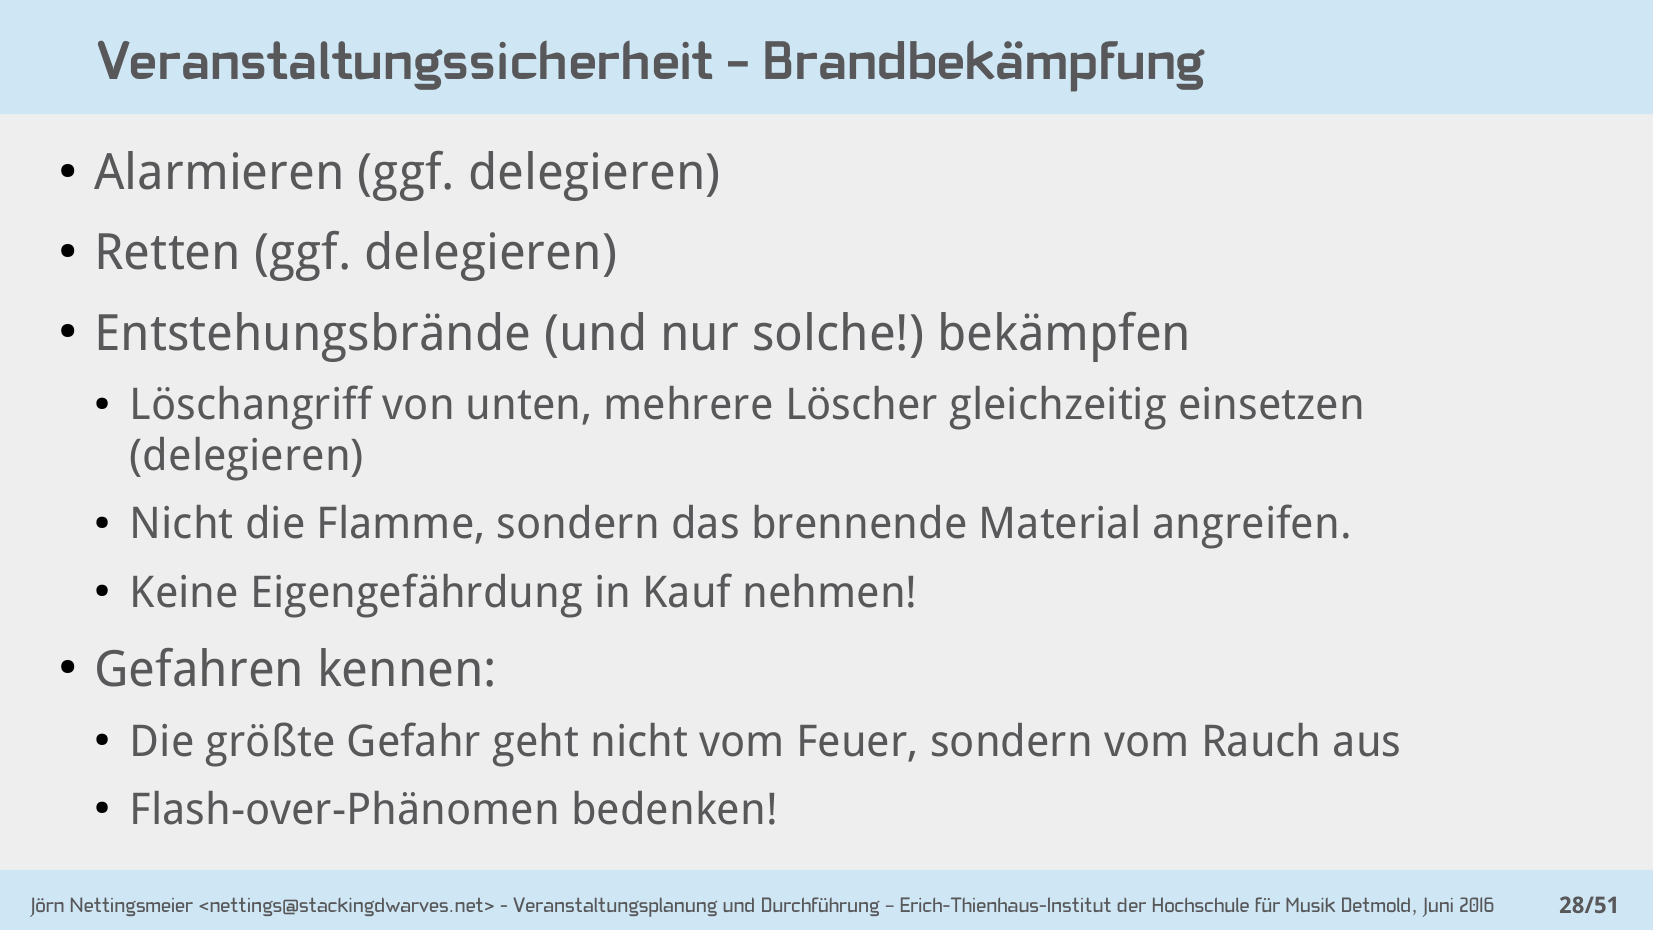

# Veranstaltungssicherheit – Brandbekämpfung
Alarmieren (ggf. delegieren)
Retten (ggf. delegieren)
Entstehungsbrände (und nur solche!) bekämpfen
Löschangriff von unten, mehrere Löscher gleichzeitig einsetzen (delegieren)
Nicht die Flamme, sondern das brennende Material angreifen.
Keine Eigengefährdung in Kauf nehmen!
Gefahren kennen:
Die größte Gefahr geht nicht vom Feuer, sondern vom Rauch aus
Flash-over-Phänomen bedenken!